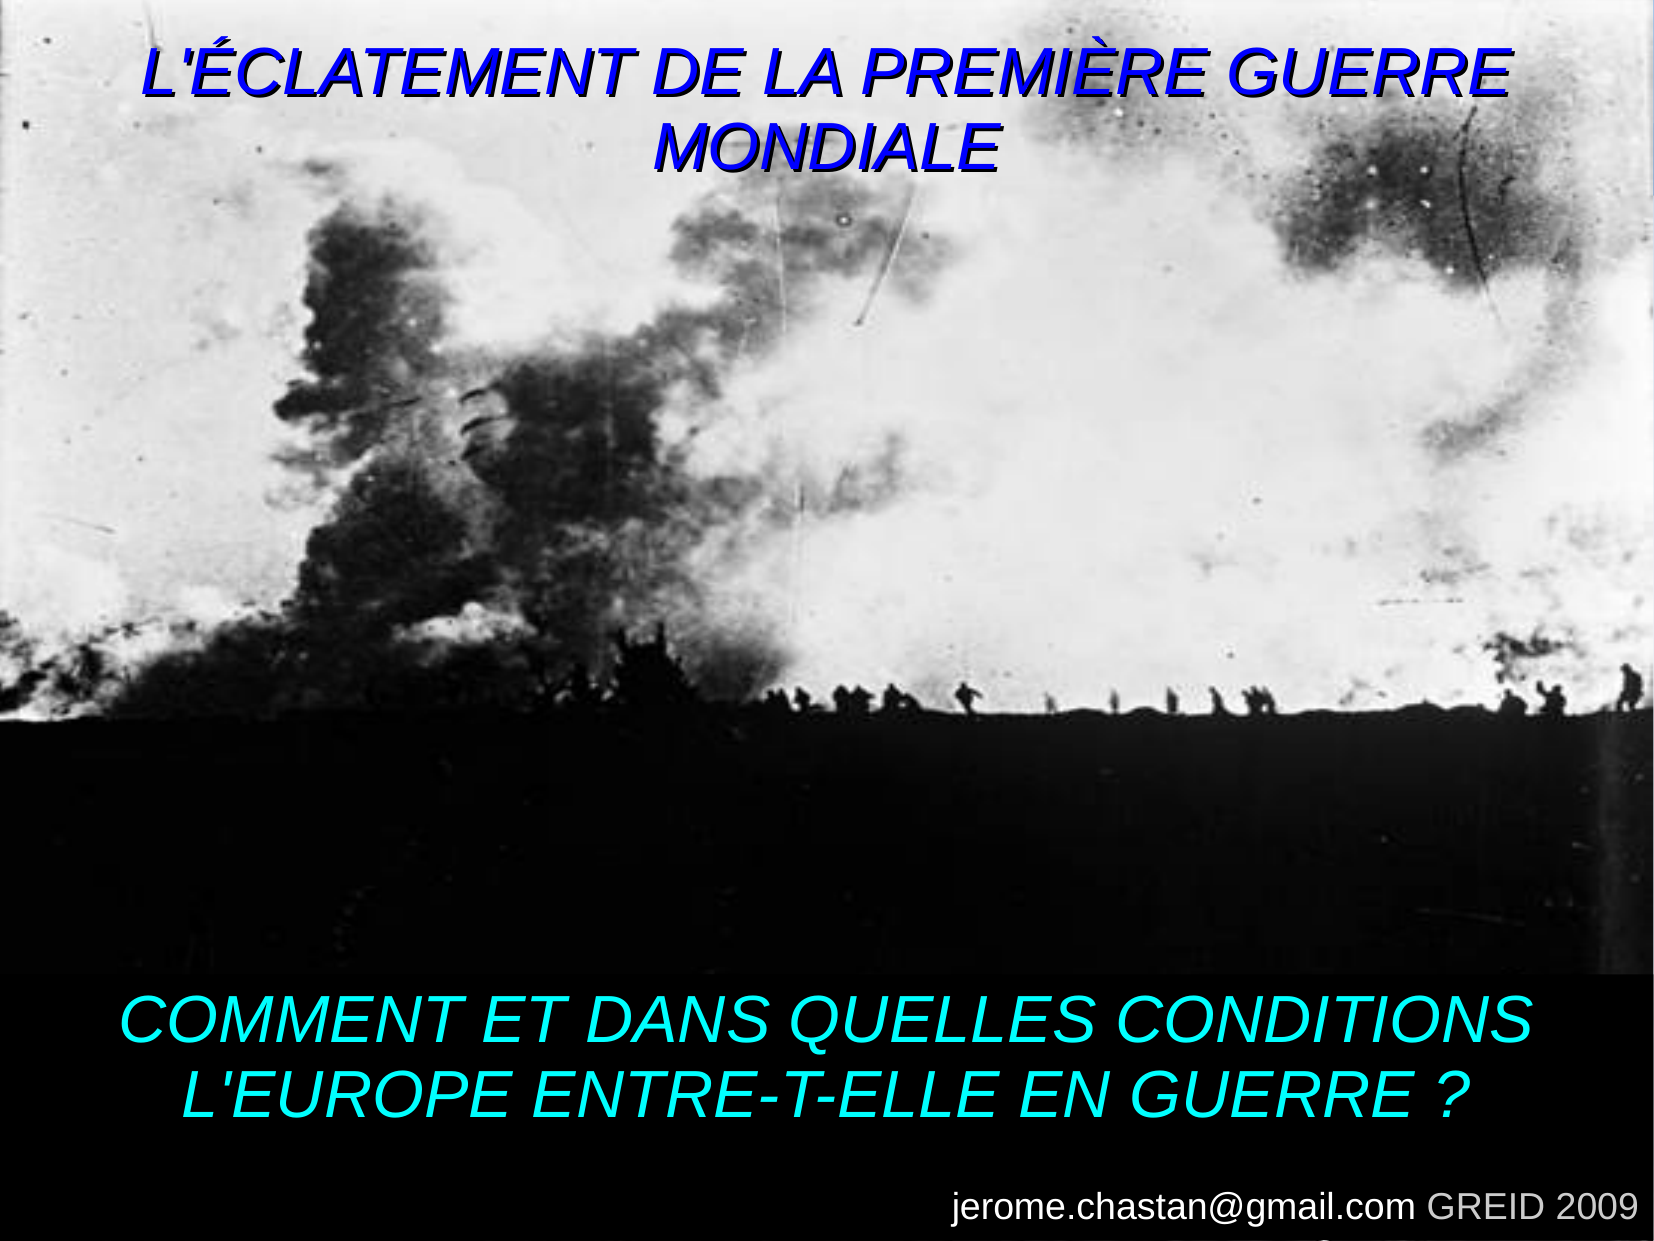

L'ÉCLATEMENT DE LA PREMIÈRE GUERRE MONDIALE
COMMENT ET DANS QUELLES CONDITIONS L'EUROPE ENTRE-T-ELLE EN GUERRE ?
jerome.chastan@gmail.com GREID 2009